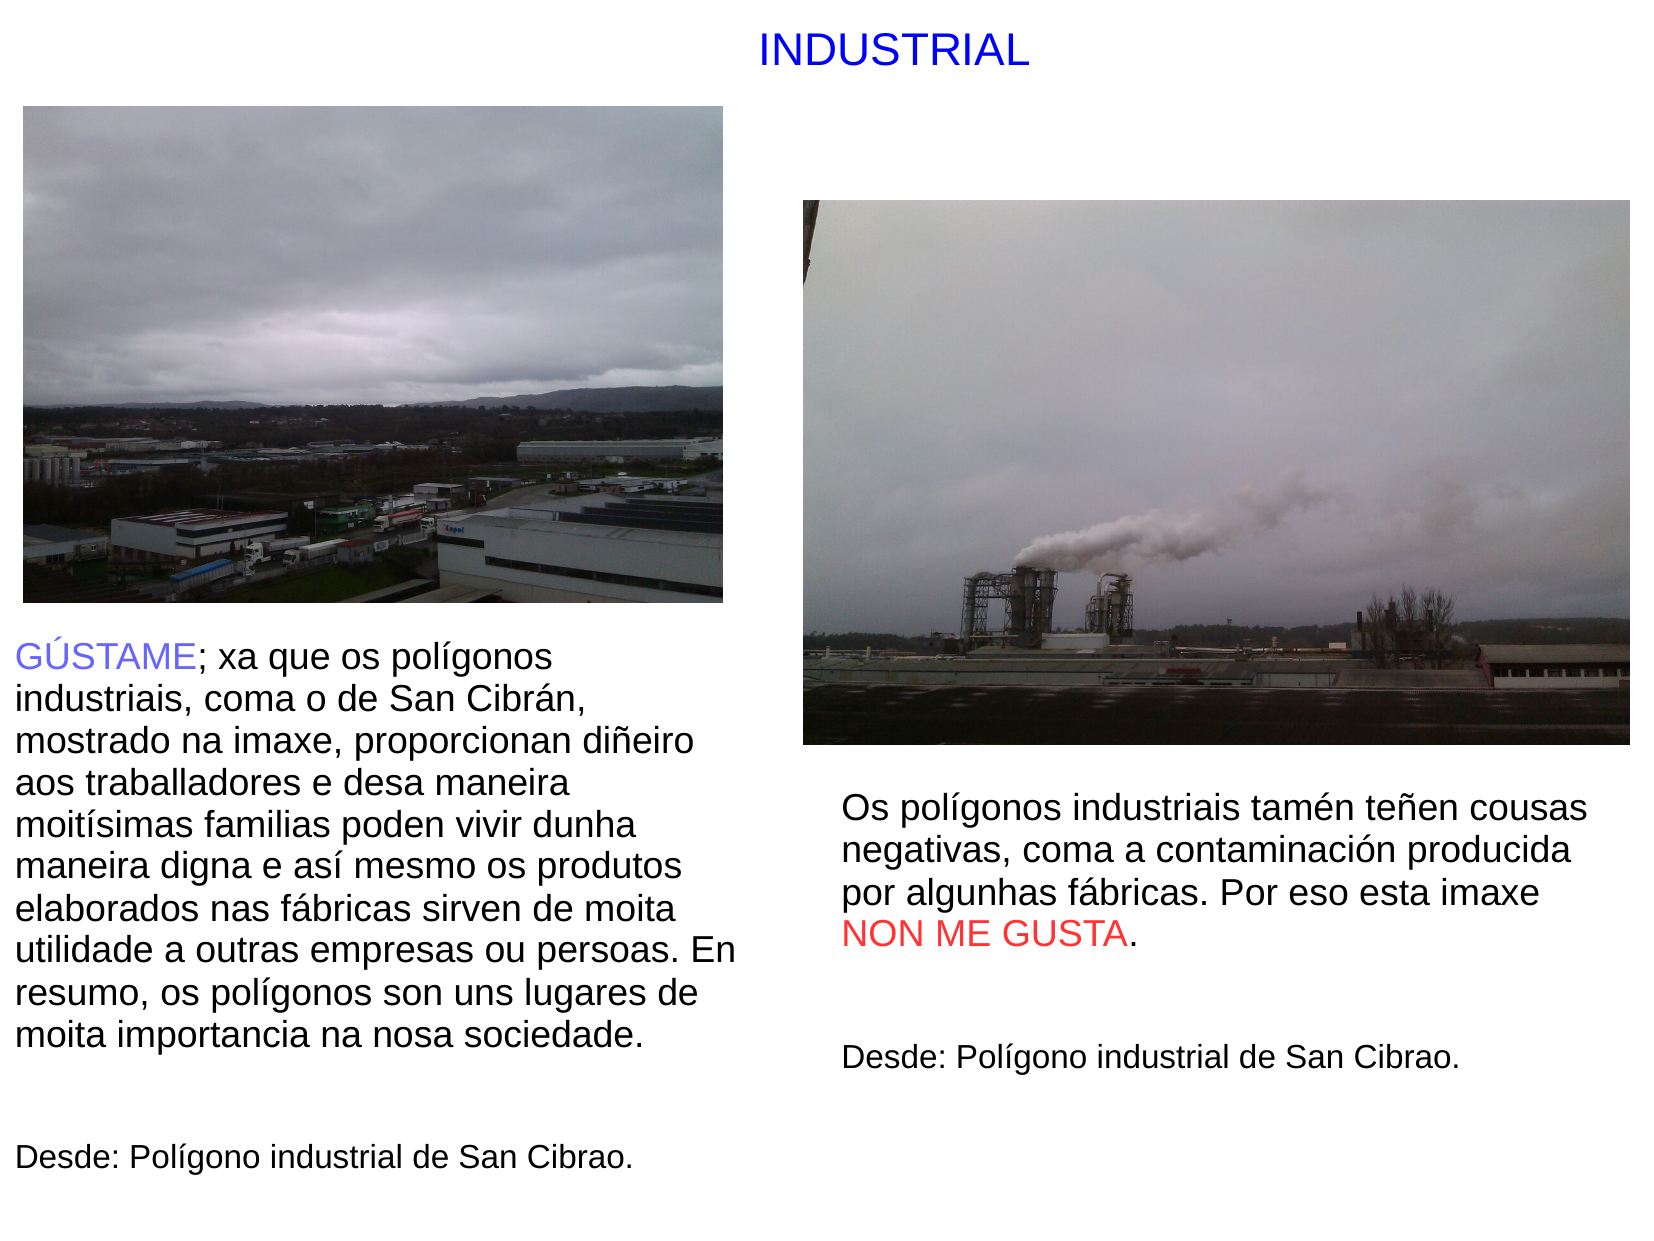

INDUSTRIAL
GÚSTAME; xa que os polígonos industriais, coma o de San Cibrán, mostrado na imaxe, proporcionan diñeiro aos traballadores e desa maneira moitísimas familias poden vivir dunha maneira digna e así mesmo os produtos elaborados nas fábricas sirven de moita utilidade a outras empresas ou persoas. En resumo, os polígonos son uns lugares de moita importancia na nosa sociedade.
Desde: Polígono industrial de San Cibrao.
Os polígonos industriais tamén teñen cousas negativas, coma a contaminación producida por algunhas fábricas. Por eso esta imaxe NON ME GUSTA.
Desde: Polígono industrial de San Cibrao.